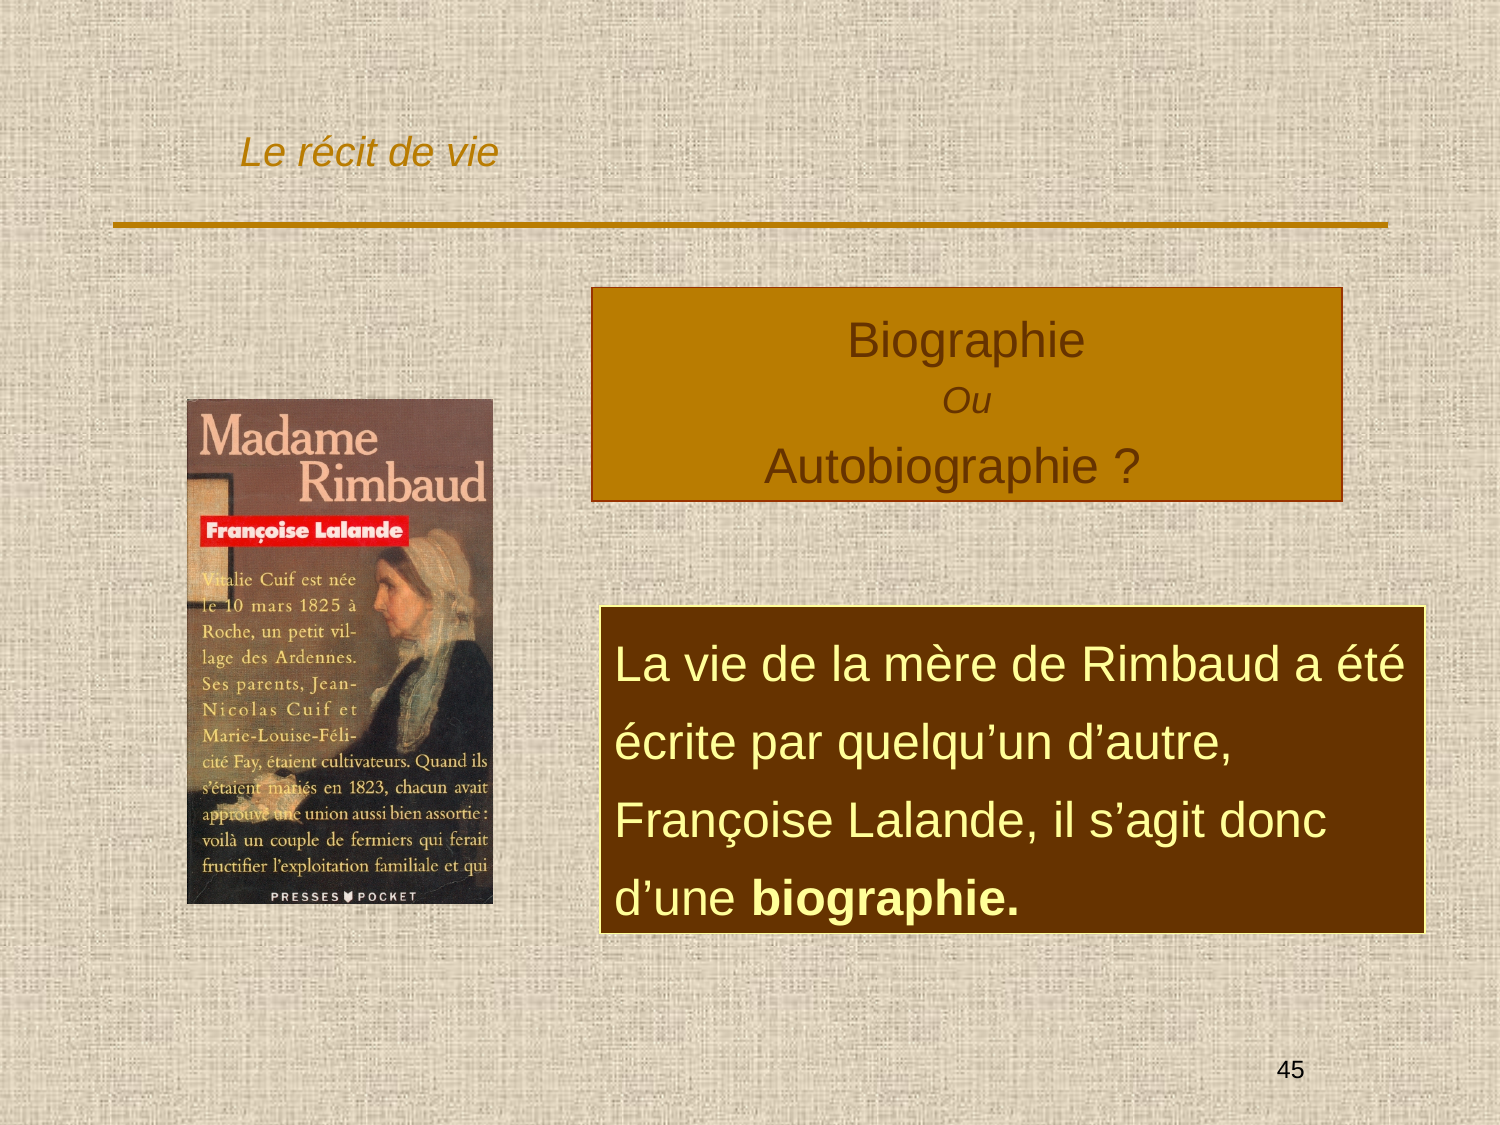

Le récit de vie
Biographie
Ou
Autobiographie ?
La vie de la mère de Rimbaud a été écrite par quelqu’un d’autre, Françoise Lalande, il s’agit donc d’une biographie.
45